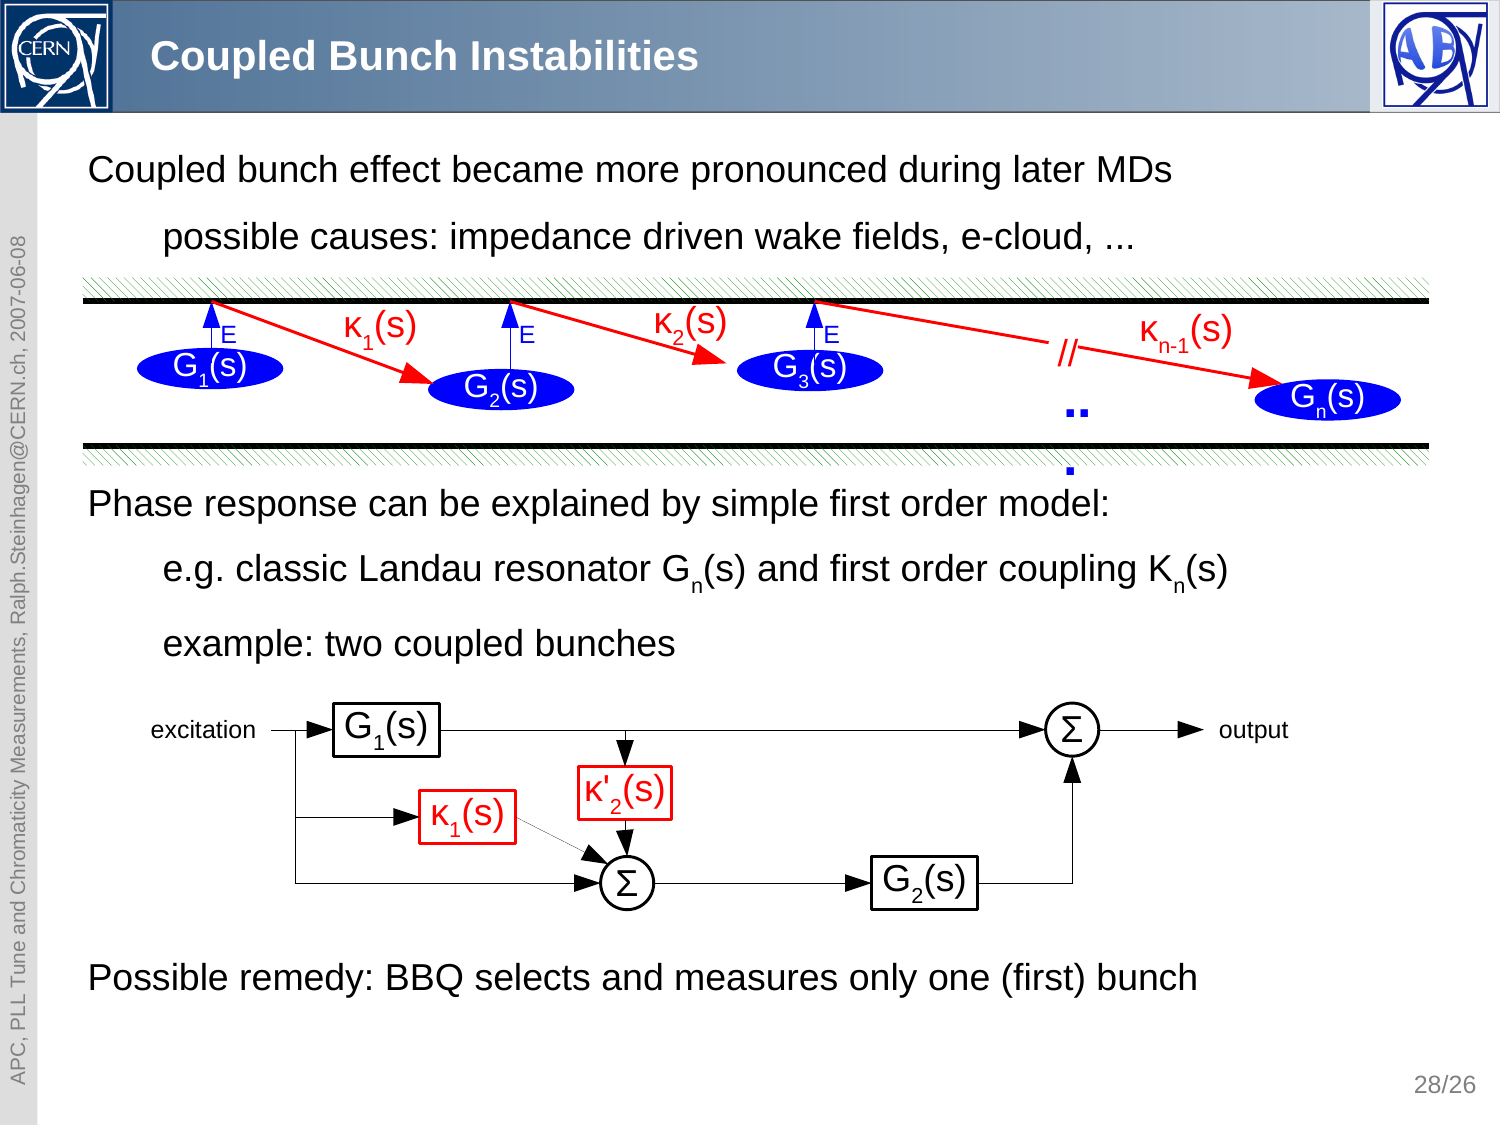

# Coupled Bunch Instabilities
Coupled bunch effect became more pronounced during later MDs
possible causes: impedance driven wake fields, e-cloud, ...
Phase response can be explained by simple first order model:
e.g. classic Landau resonator Gn(s) and first order coupling Kn(s)
example: two coupled bunches
Possible remedy: BBQ selects and measures only one (first) bunch
κ2(s)
κ1(s)
κn-1(s)
E
E
E
//
G1(s)
G3(s)
...
G2(s)
Gn(s)
excitation
G1(s)
Σ
output
κ'2(s)
κ1(s)
Σ
G2(s)